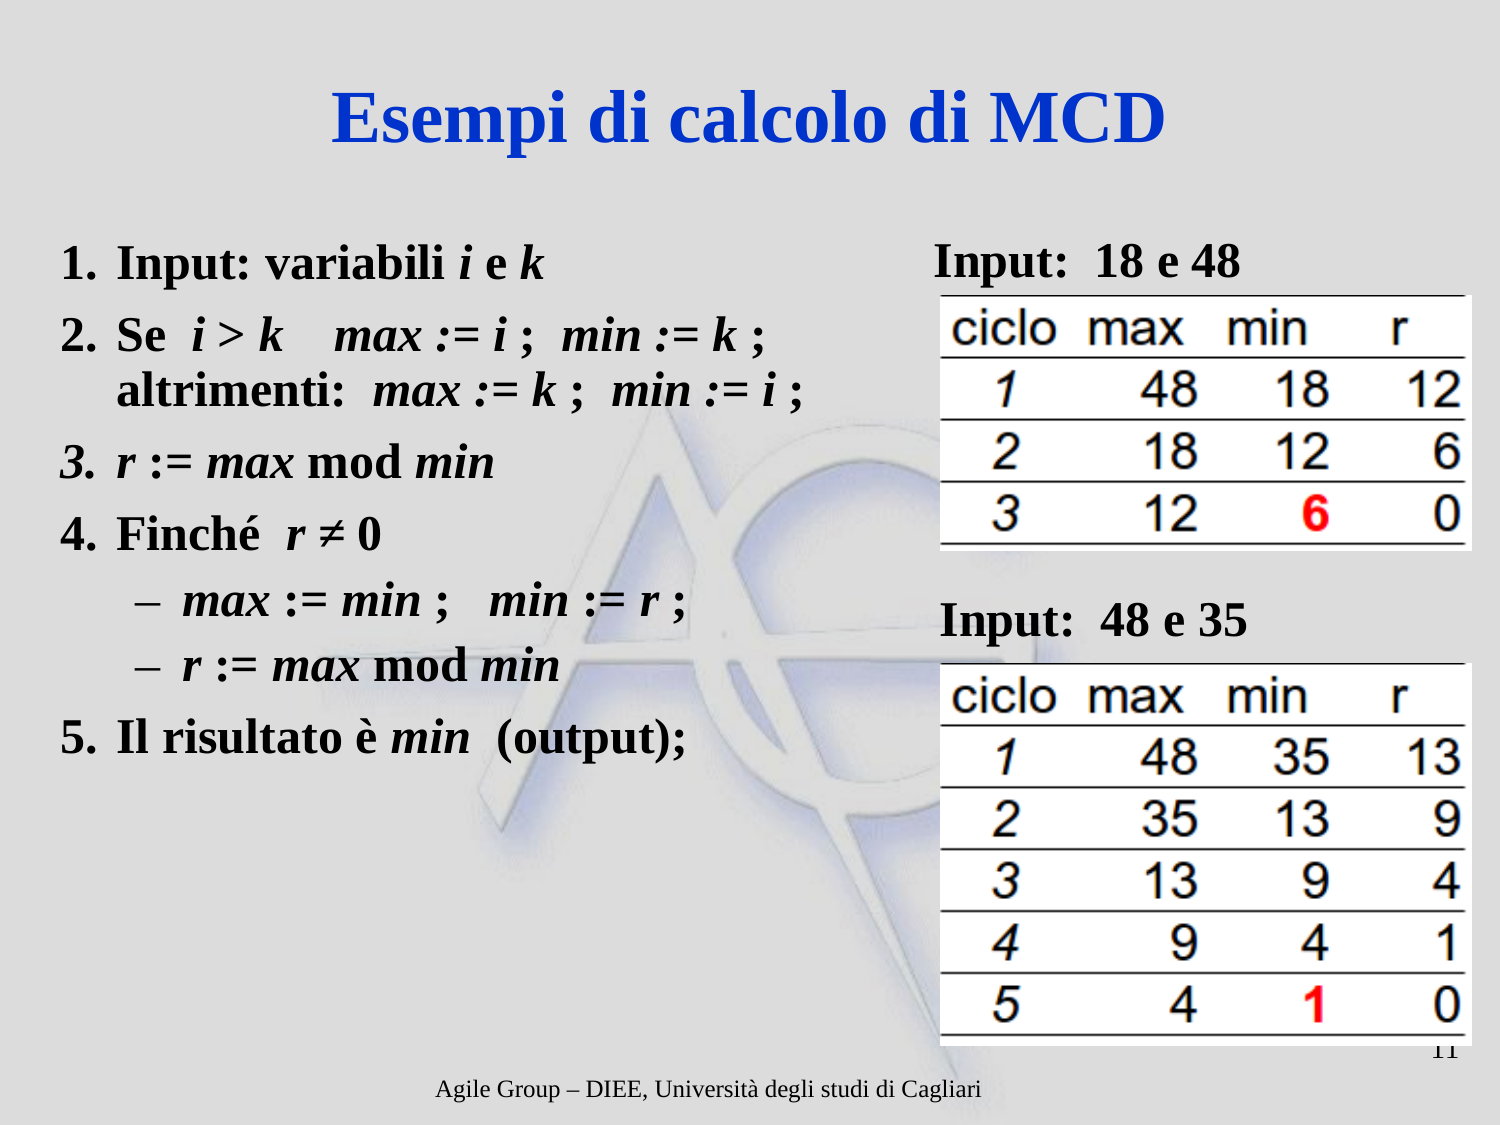

# Esempi di calcolo di MCD
Input: 18 e 48
 Input: 48 e 35
Input: variabili i e k
Se i > k max := i ; min := k ;
altrimenti: max := k ; min := i ;
r := max mod min
Finché r ≠ 0
max := min ; min := r ;
r := max mod min
Il risultato è min (output);
11